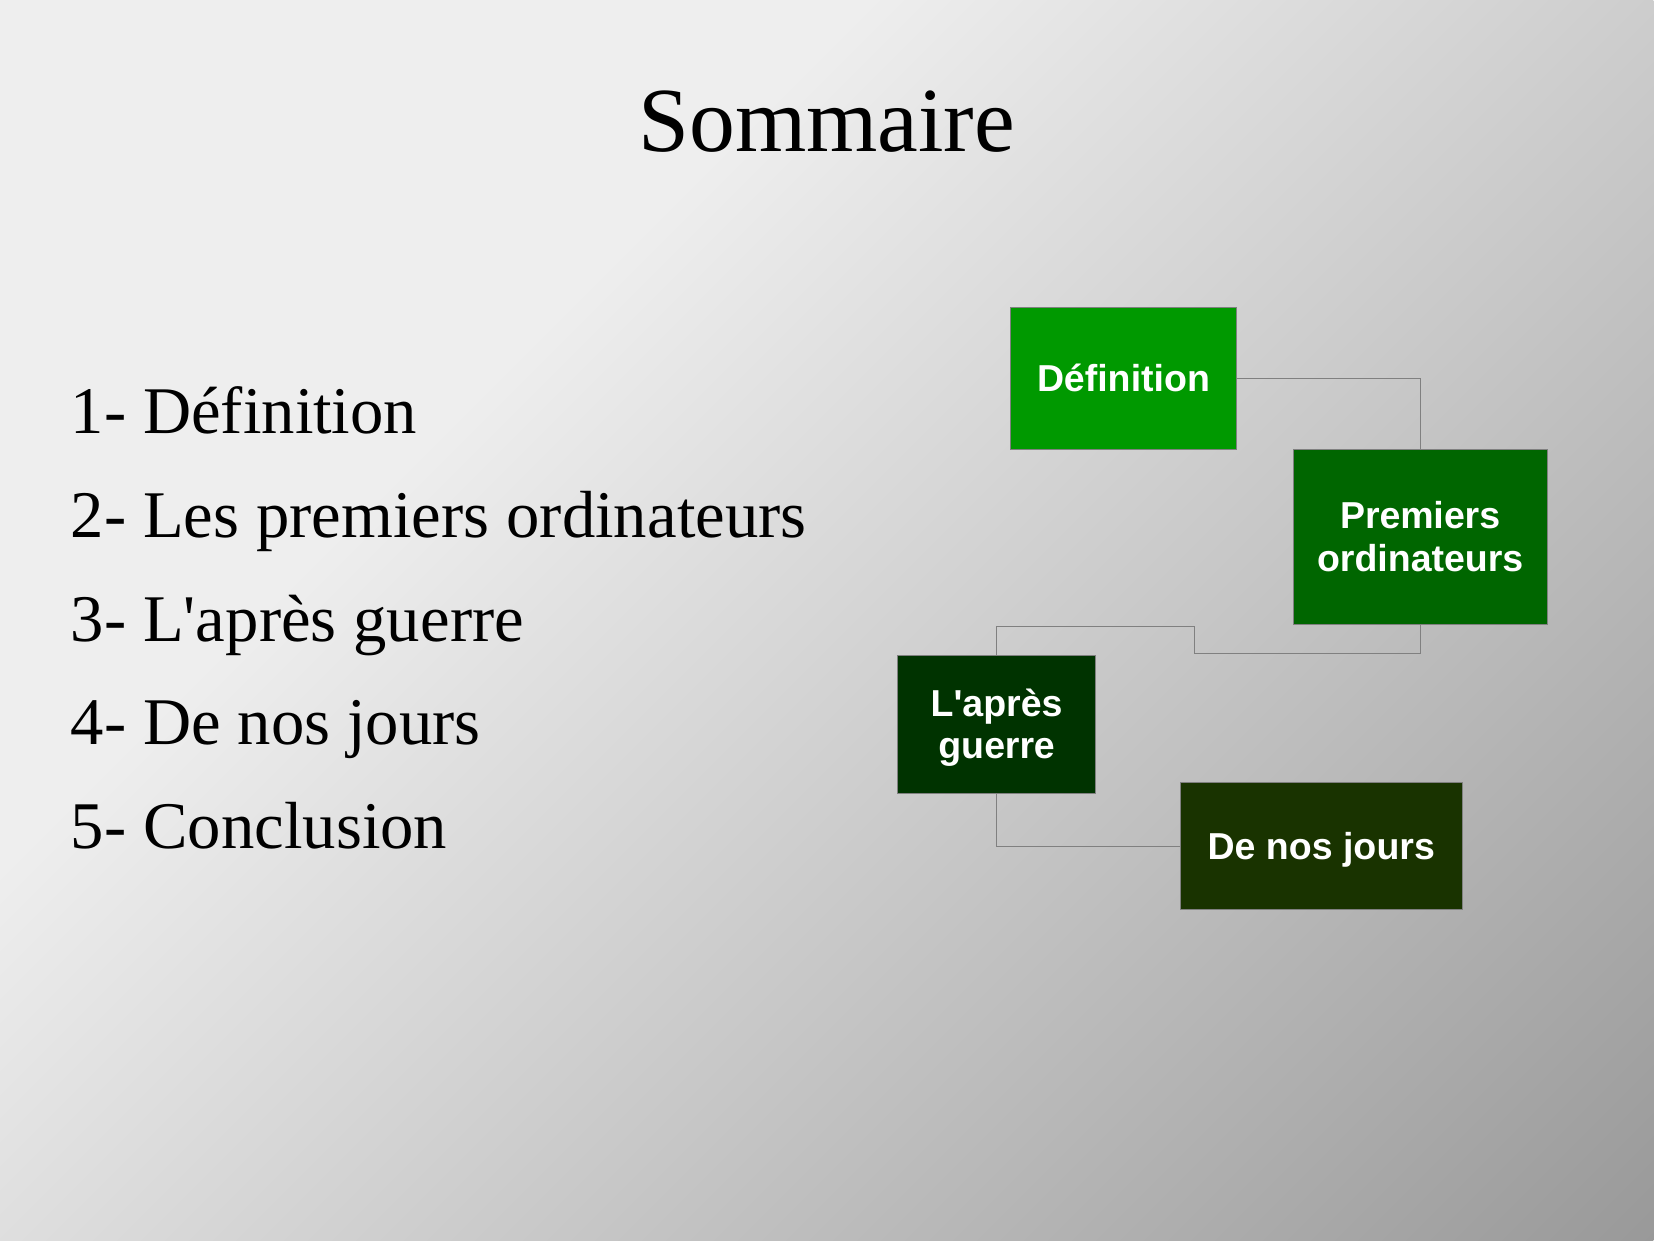

# Sommaire
Définition
1- Définition
2- Les premiers ordinateurs
3- L'après guerre
4- De nos jours
5- Conclusion
Premiers
ordinateurs
L'après
guerre
De nos jours